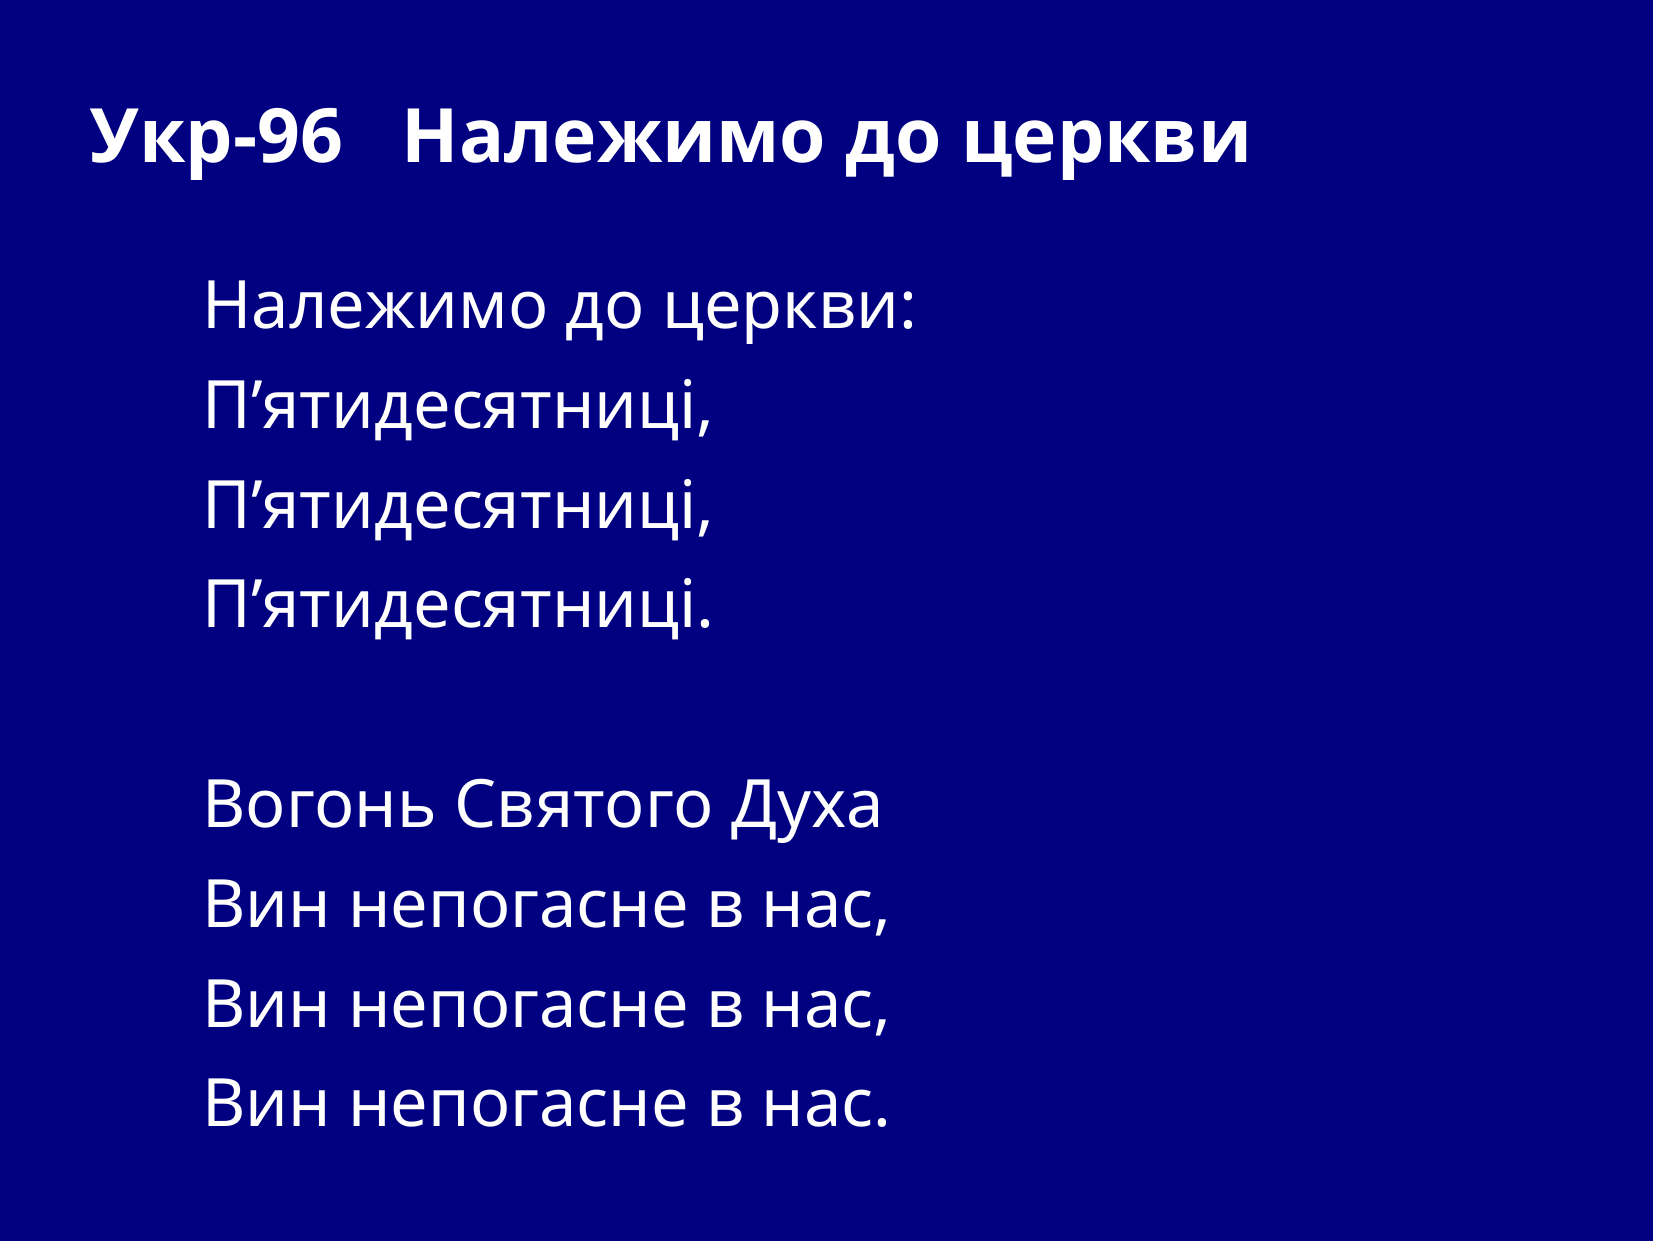

Укр-96 Належимо до церкви
	Належимо до церкви:
	П’ятидесятниці,
	П’ятидесятниці,
	П’ятидесятниці.
	Вогонь Святого Духа
	Вин непогасне в нас,
	Вин непогасне в нас,
	Вин непогасне в нас.